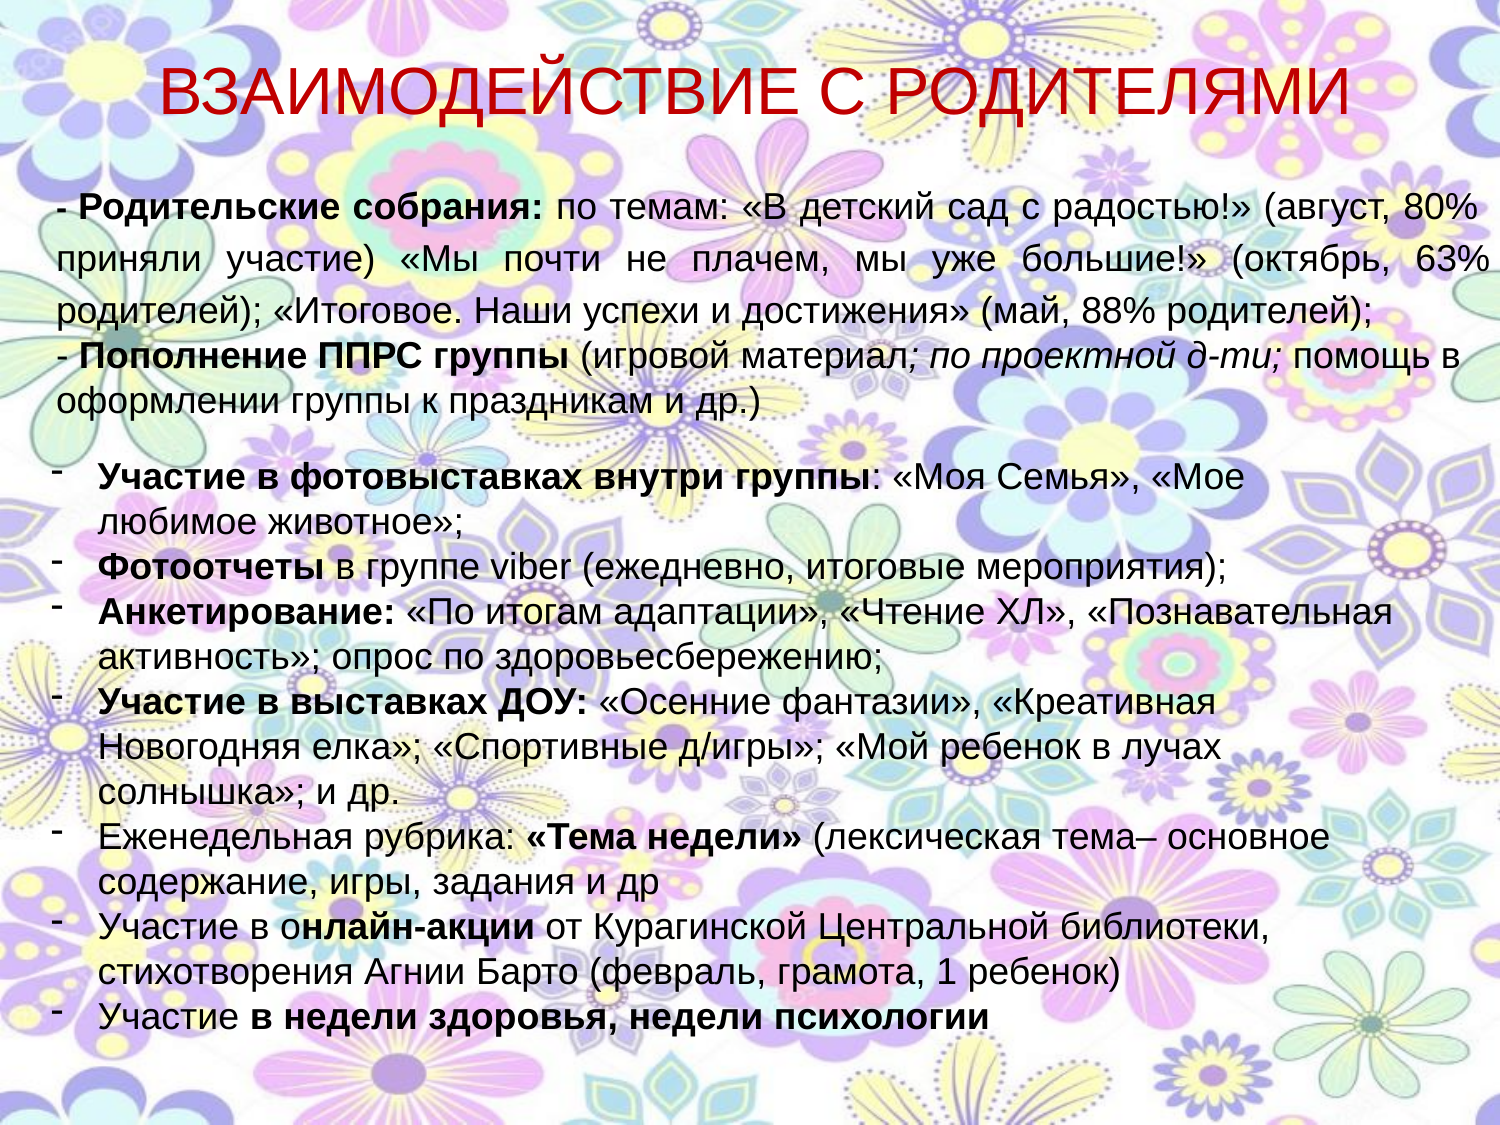

Взаимодействие с родителями
- Родительские собрания: по темам: «В детский сад с радостью!» (август, 80% приняли участие) «Мы почти не плачем, мы уже большие!» (октябрь, 63% родителей); «Итоговое. Наши успехи и достижения» (май, 88% родителей);
- Пополнение ППРС группы (игровой материал; по проектной д-ти; помощь в оформлении группы к праздникам и др.)
Участие в фотовыставках внутри группы: «Моя Семья», «Мое любимое животное»;
Фотоотчеты в группе viber (ежедневно, итоговые мероприятия);
Анкетирование: «По итогам адаптации», «Чтение ХЛ», «Познавательная активность»; опрос по здоровьесбережению;
Участие в выставках ДОУ: «Осенние фантазии», «Креативная Новогодняя елка»; «Спортивные д/игры»; «Мой ребенок в лучах солнышка»; и др.
Еженедельная рубрика: «Тема недели» (лексическая тема– основное содержание, игры, задания и др
Участие в онлайн-акции от Курагинской Центральной библиотеки, стихотворения Агнии Барто (февраль, грамота, 1 ребенок)
Участие в недели здоровья, недели психологии